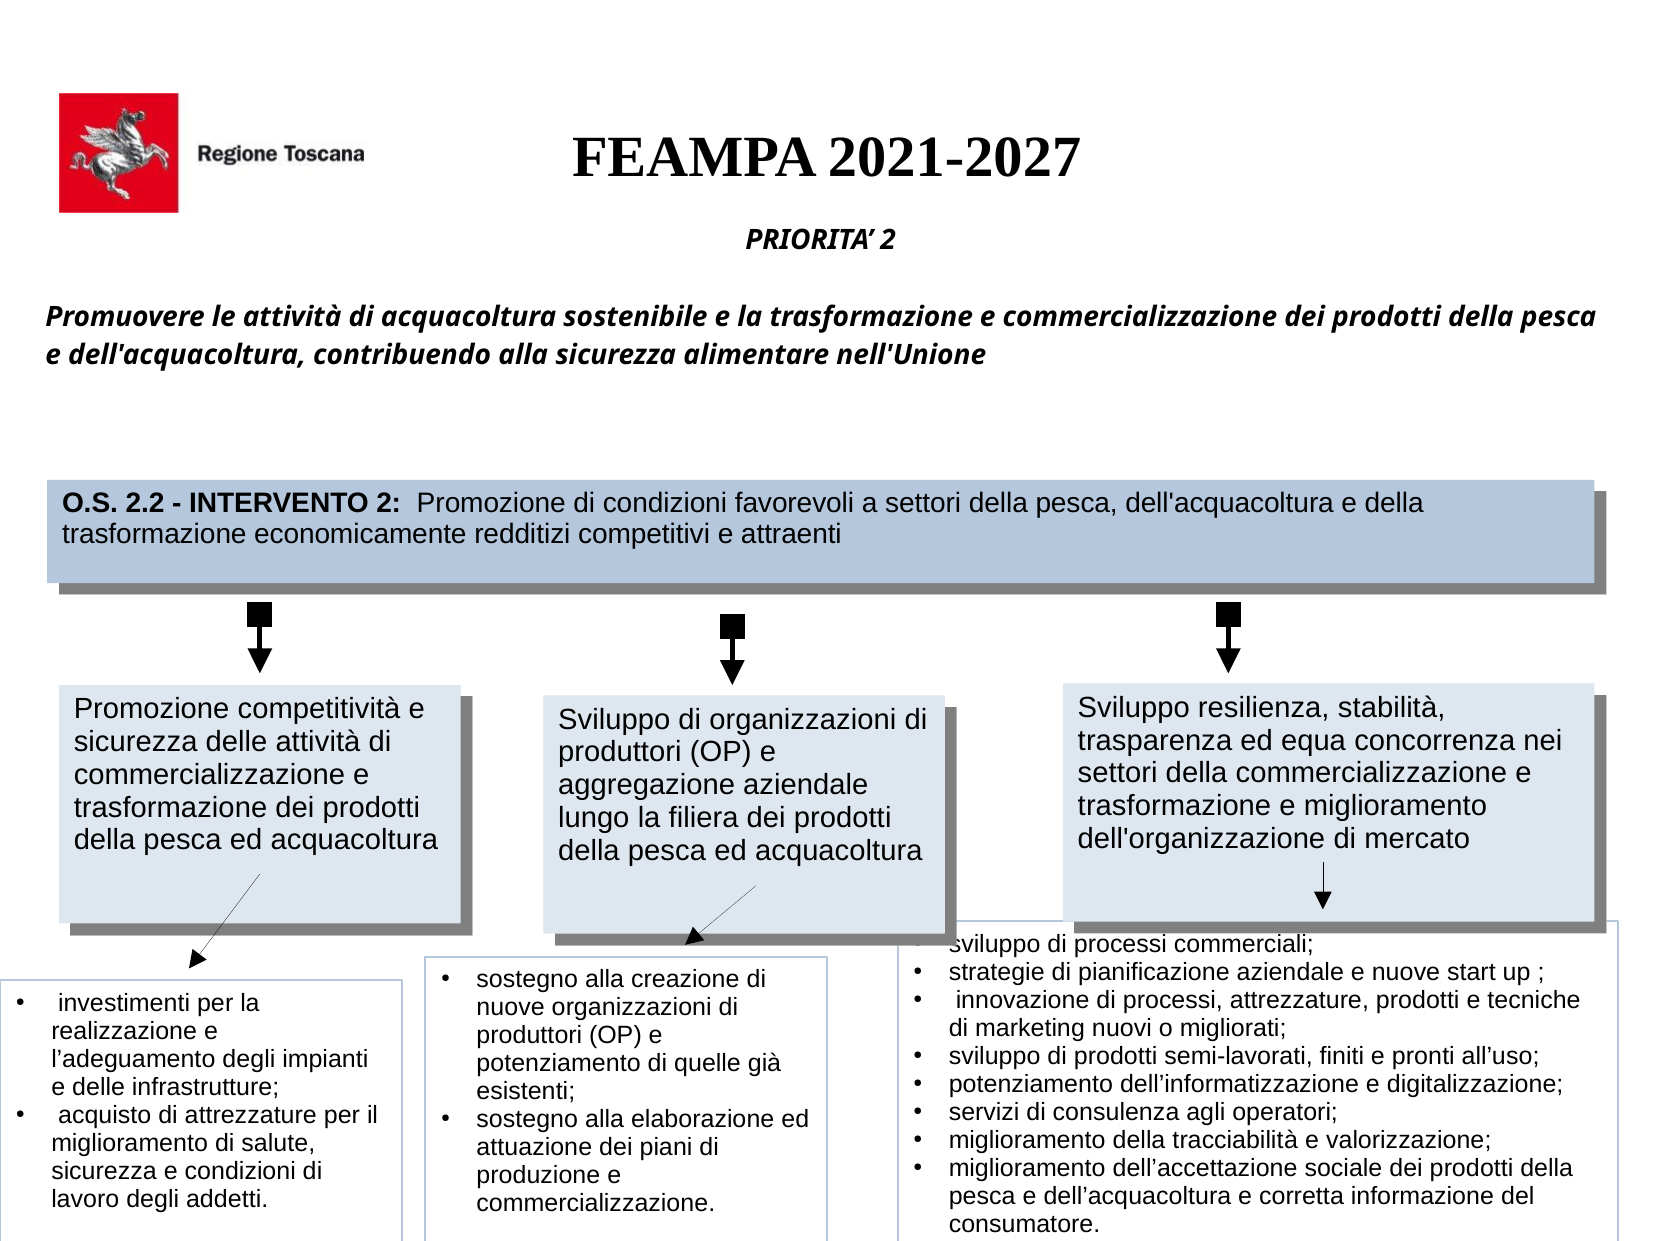

# FEAMPA 2021-2027
PRIORITA’ 2
Promuovere le attività di acquacoltura sostenibile e la trasformazione e commercializzazione dei prodotti della pesca e dell'acquacoltura, contribuendo alla sicurezza alimentare nell'Unione
O.S. 2.2 - INTERVENTO 2: Promozione di condizioni favorevoli a settori della pesca, dell'acquacoltura e della trasformazione economicamente redditizi competitivi e attraenti
Sviluppo resilienza, stabilità, trasparenza ed equa concorrenza nei settori della commercializzazione e trasformazione e miglioramento dell'organizzazione di mercato
Promozione competitività e sicurezza delle attività di commercializzazione e trasformazione dei prodotti della pesca ed acquacoltura
Sviluppo di organizzazioni di produttori (OP) e aggregazione aziendale lungo la filiera dei prodotti della pesca ed acquacoltura
sviluppo di processi commerciali;
strategie di pianificazione aziendale e nuove start up ;
 innovazione di processi, attrezzature, prodotti e tecniche di marketing nuovi o migliorati;
sviluppo di prodotti semi-lavorati, finiti e pronti all’uso;
potenziamento dell’informatizzazione e digitalizzazione;
servizi di consulenza agli operatori;
miglioramento della tracciabilità e valorizzazione;
miglioramento dell’accettazione sociale dei prodotti della pesca e dell’acquacoltura e corretta informazione del consumatore.
sostegno alla creazione di nuove organizzazioni di produttori (OP) e potenziamento di quelle già esistenti;
sostegno alla elaborazione ed attuazione dei piani di produzione e commercializzazione.
 investimenti per la realizzazione e l’adeguamento degli impianti e delle infrastrutture;
 acquisto di attrezzature per il miglioramento di salute, sicurezza e condizioni di lavoro degli addetti.